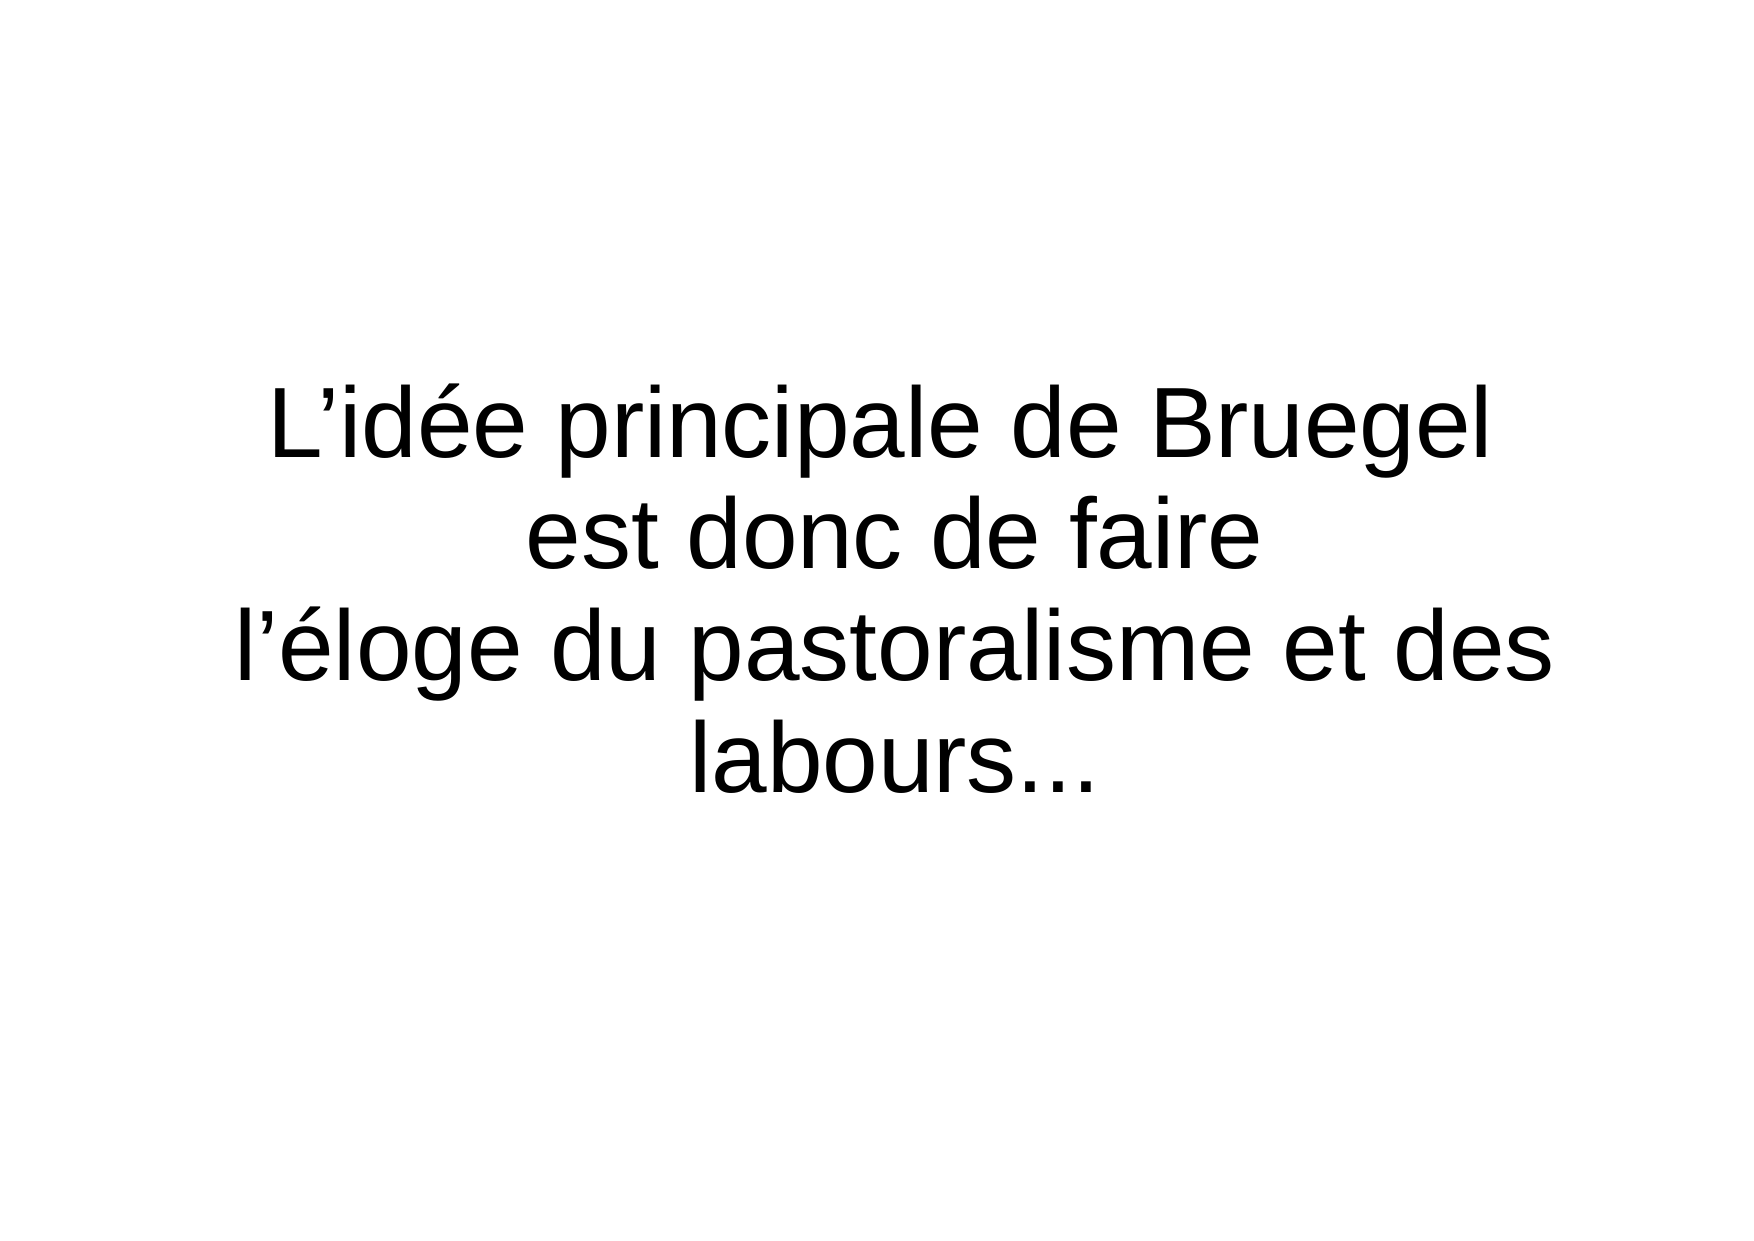

L’idée principale de Bruegel
est donc de faire
l’éloge du pastoralisme et des labours...